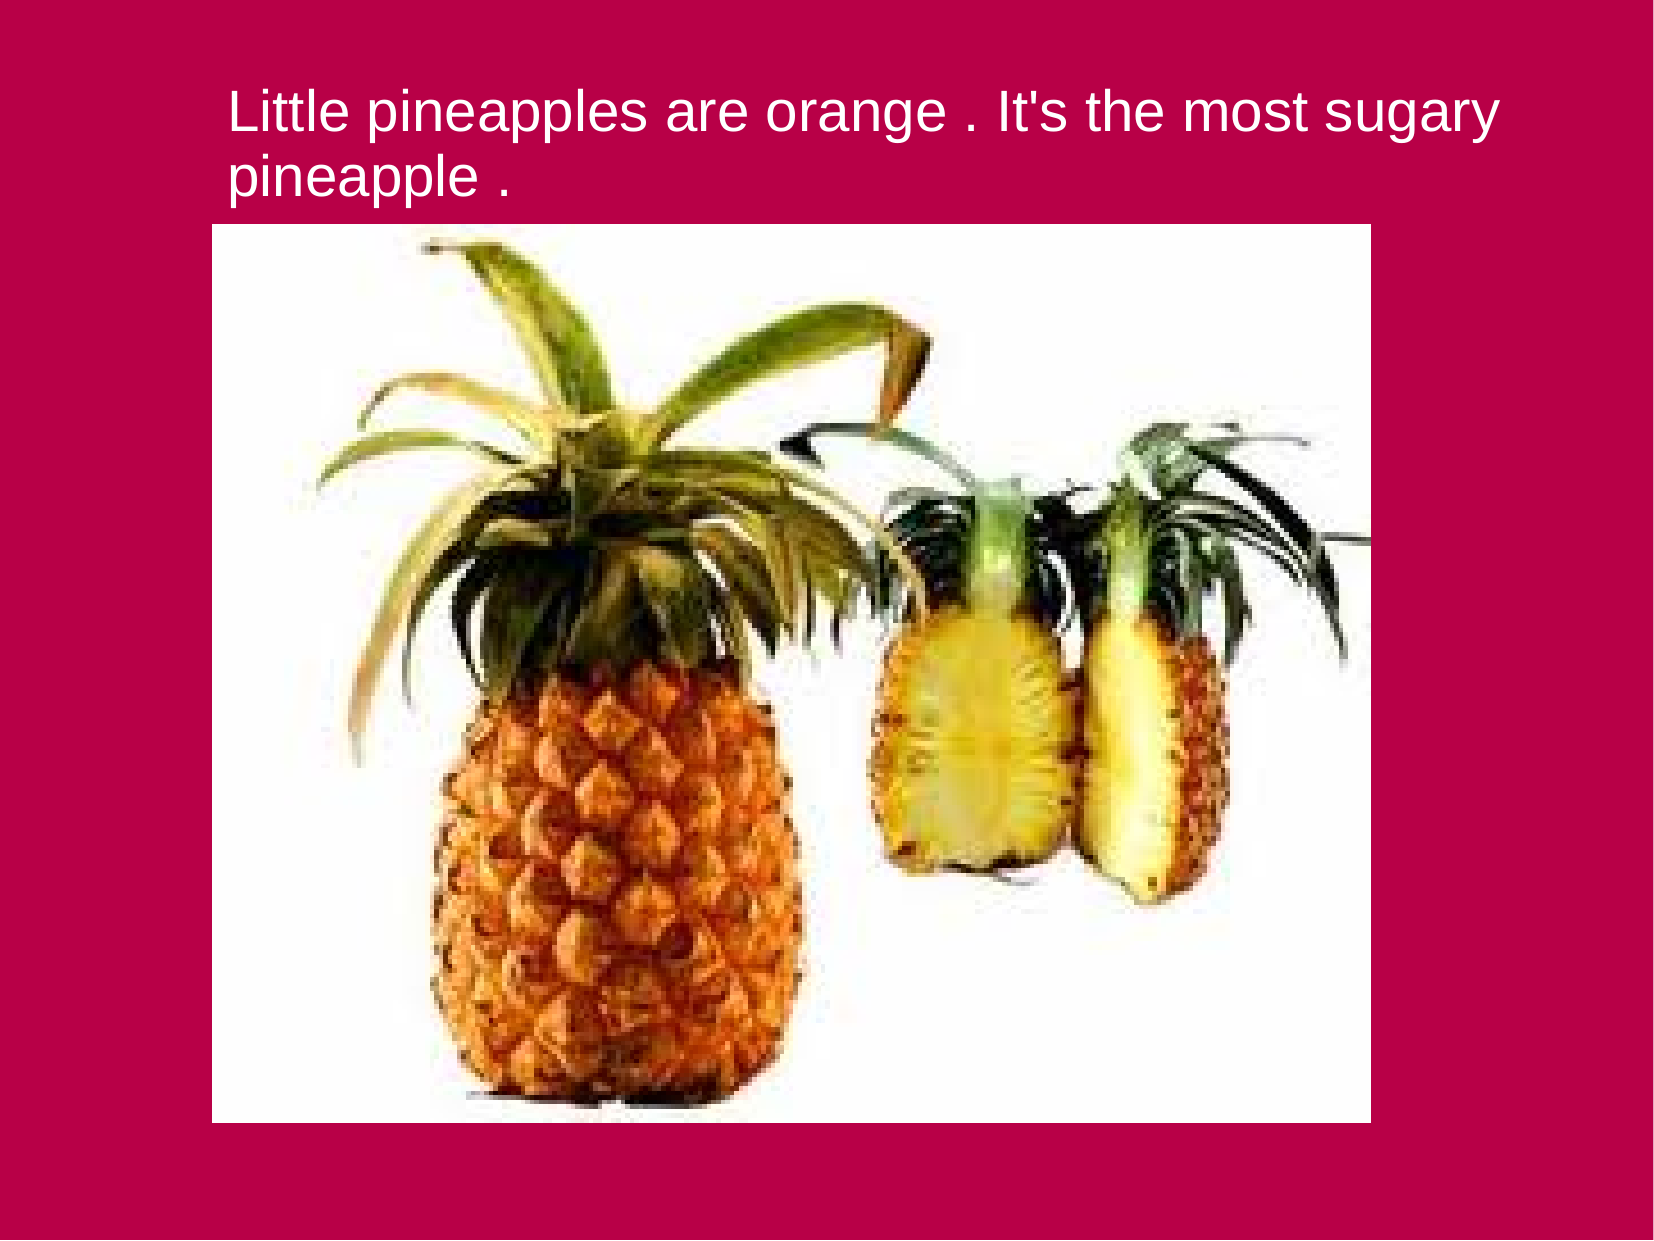

Little pineapples are orange . It's the most sugary pineapple .